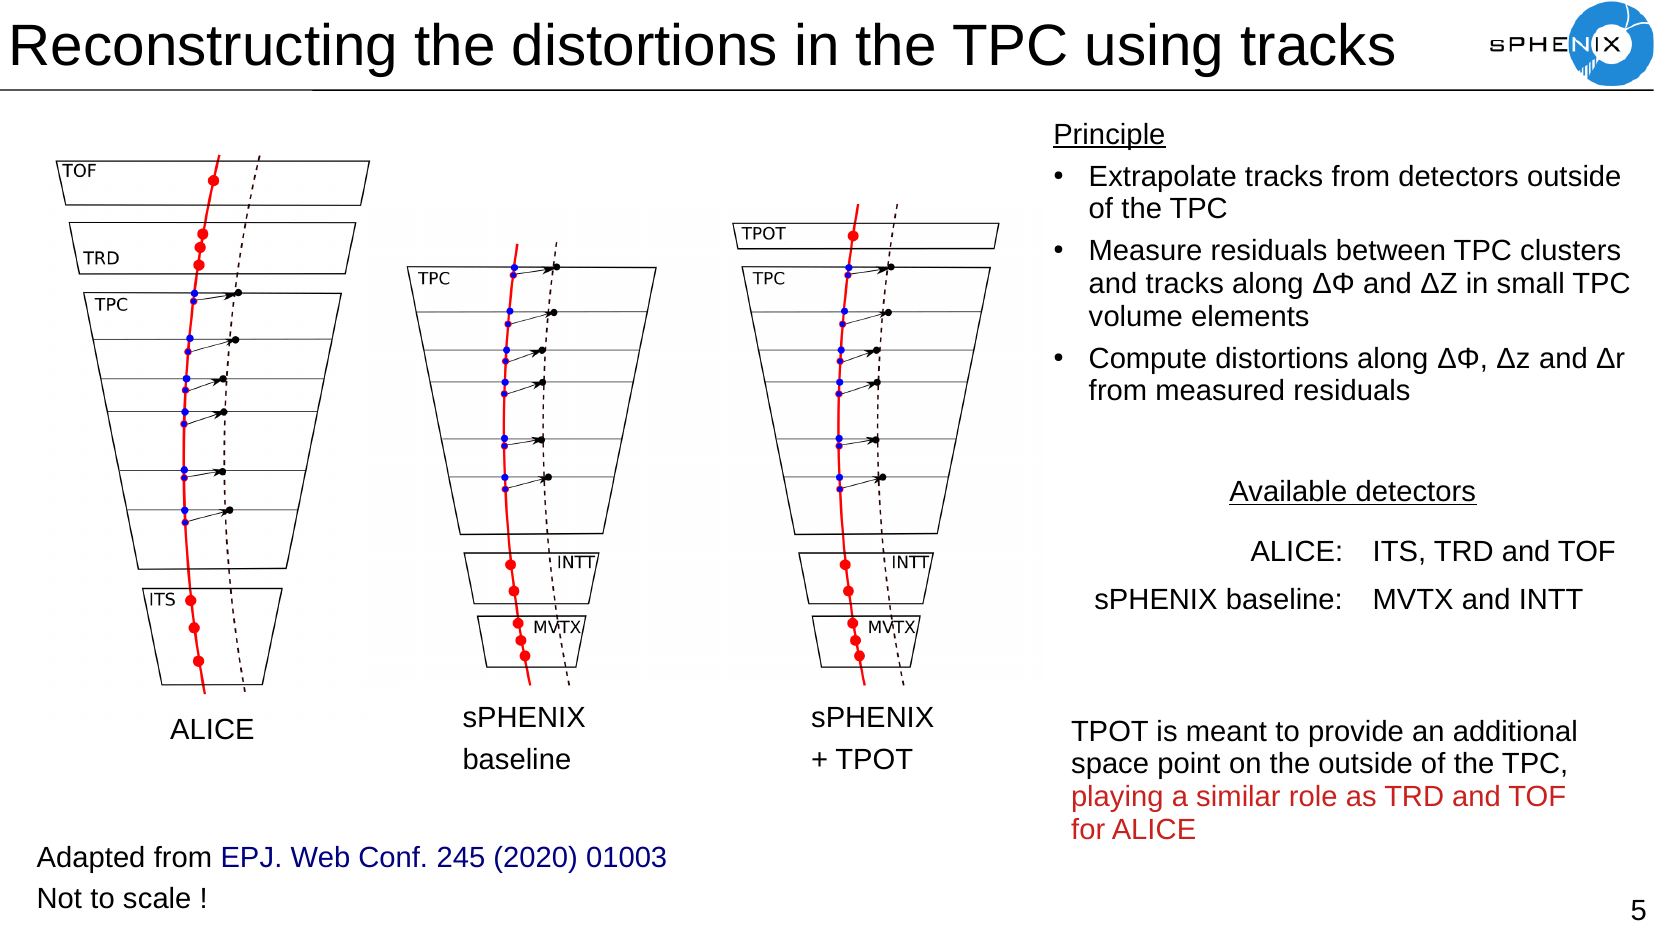

# Reconstructing the distortions in the TPC using tracks
Principle
Extrapolate tracks from detectors outside of the TPC
Measure residuals between TPC clusters and tracks along ΔΦ and ΔZ in small TPC volume elements
Compute distortions along ΔΦ, Δz and Δr from measured residuals
Available detectors
| ALICE: | ITS, TRD and TOF |
| --- | --- |
| sPHENIX baseline: | MVTX and INTT |
TPOT is meant to provide an additional space point on the outside of the TPC, playing a similar role as TRD and TOF for ALICE
sPHENIX
baseline
sPHENIX
+ TPOT
ALICE
Adapted from EPJ. Web Conf. 245 (2020) 01003
Not to scale !